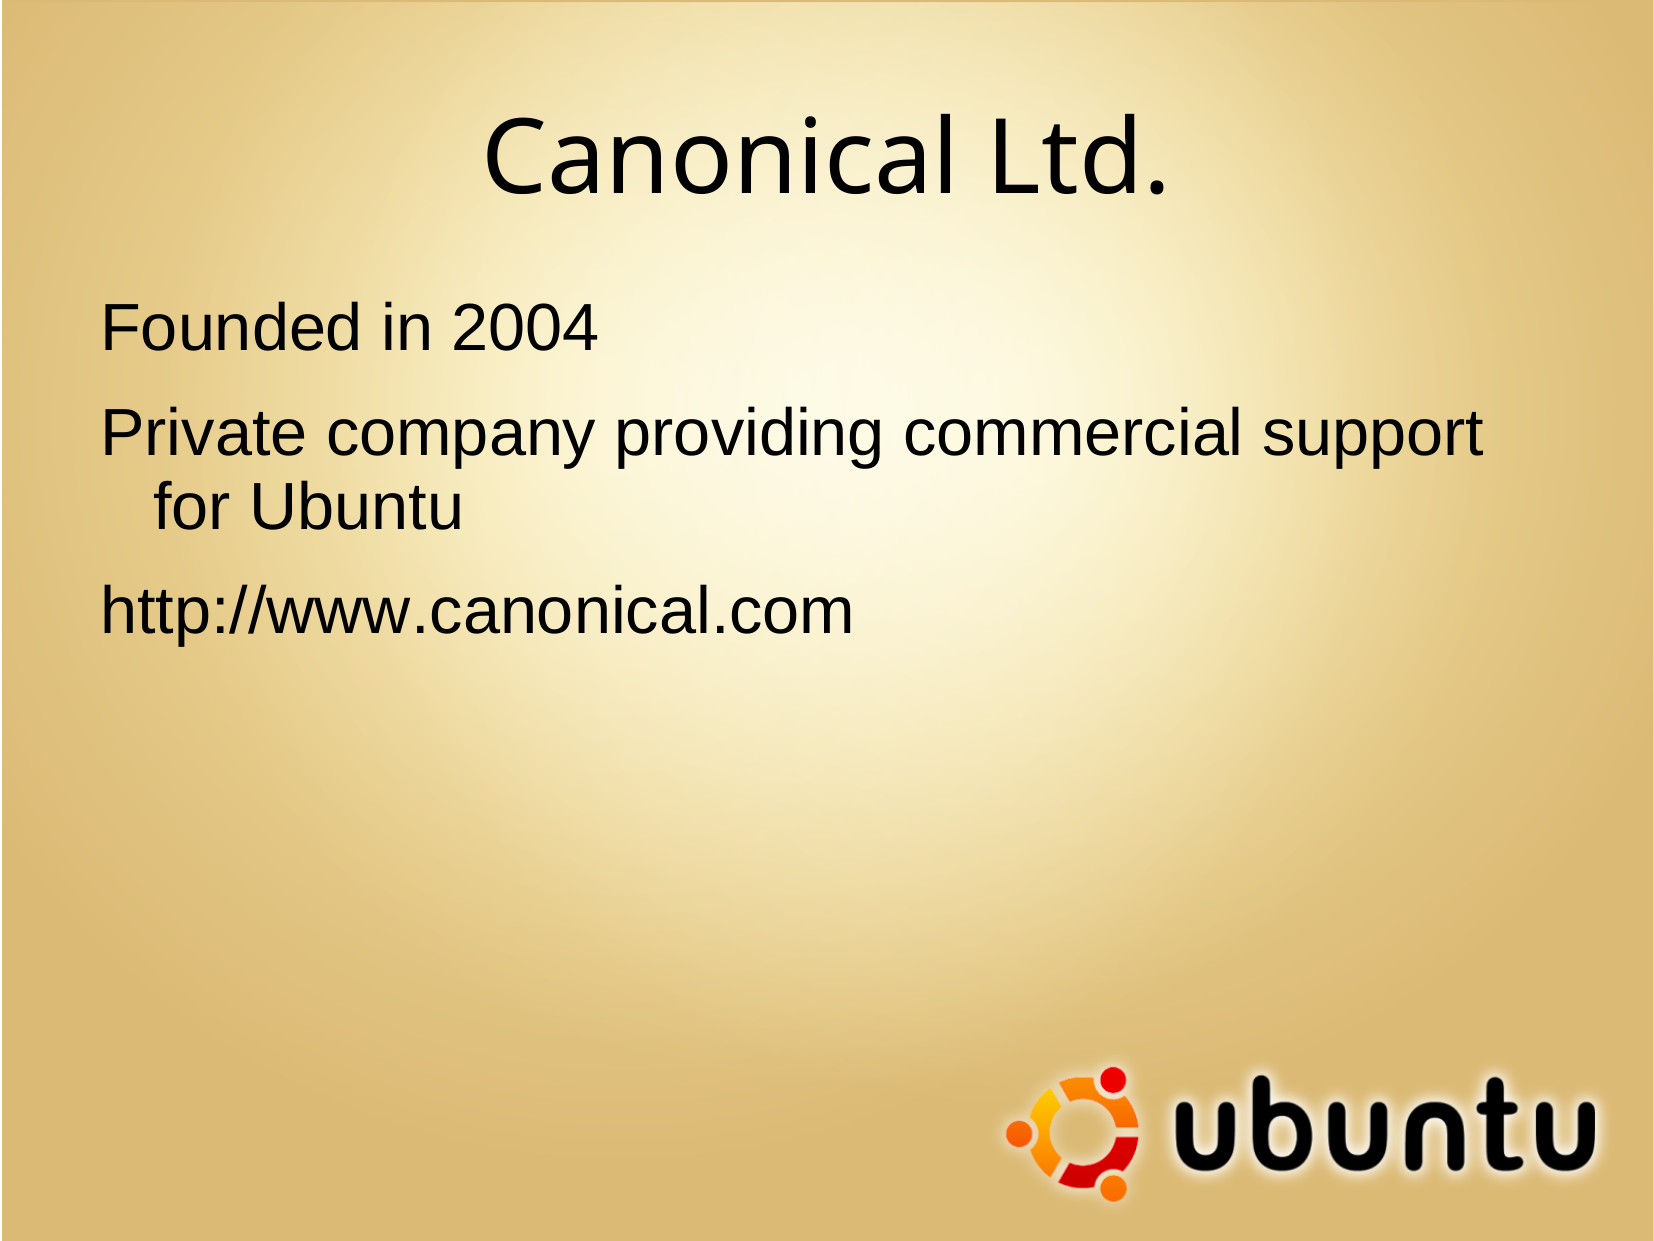

# Canonical Ltd.
Founded in 2004
Private company providing commercial support for Ubuntu
http://www.canonical.com